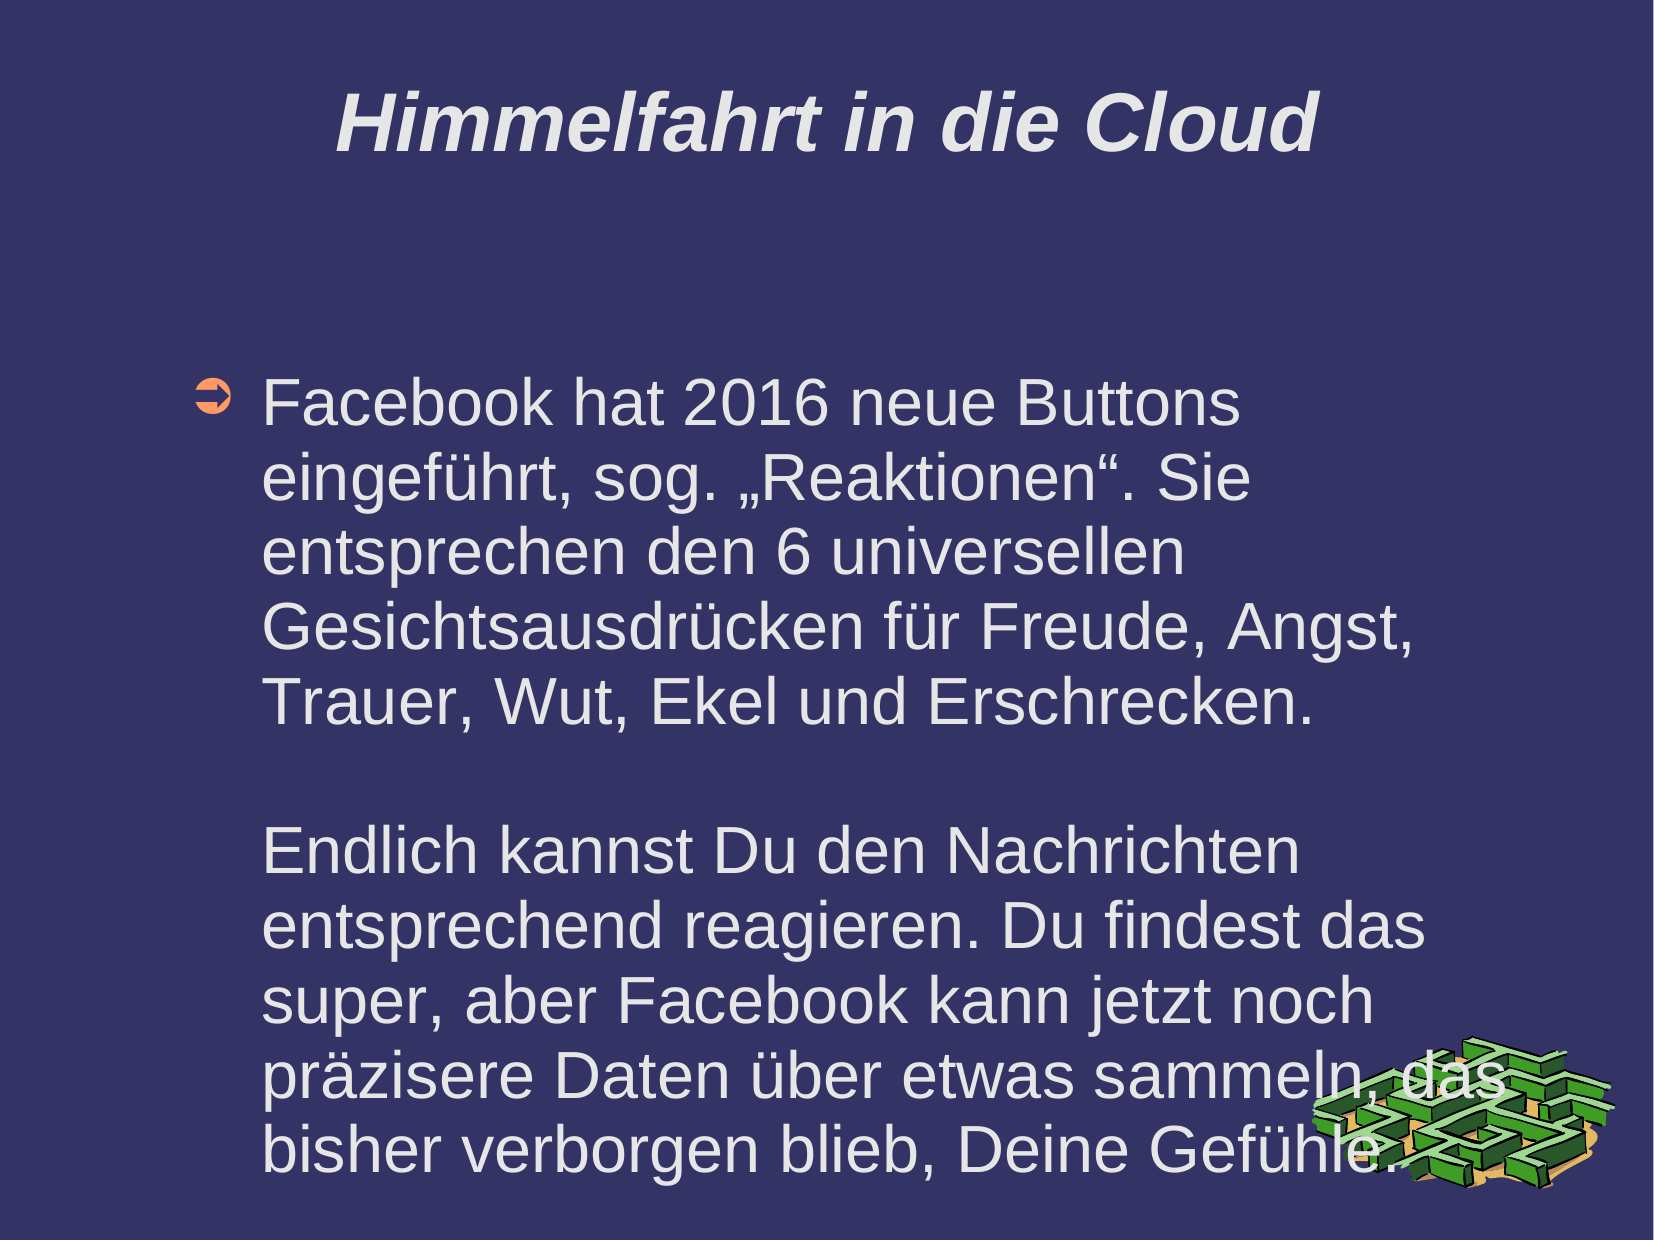

# Himmelfahrt in die Cloud
Facebook hat 2016 neue Buttons eingeführt, sog. „Reaktionen“. Sie entsprechen den 6 universellen Gesichtsausdrücken für Freude, Angst, Trauer, Wut, Ekel und Erschrecken.
Endlich kannst Du den Nachrichten entsprechend reagieren. Du findest das super, aber Facebook kann jetzt noch präzisere Daten über etwas sammeln, das bisher verborgen blieb, Deine Gefühle.